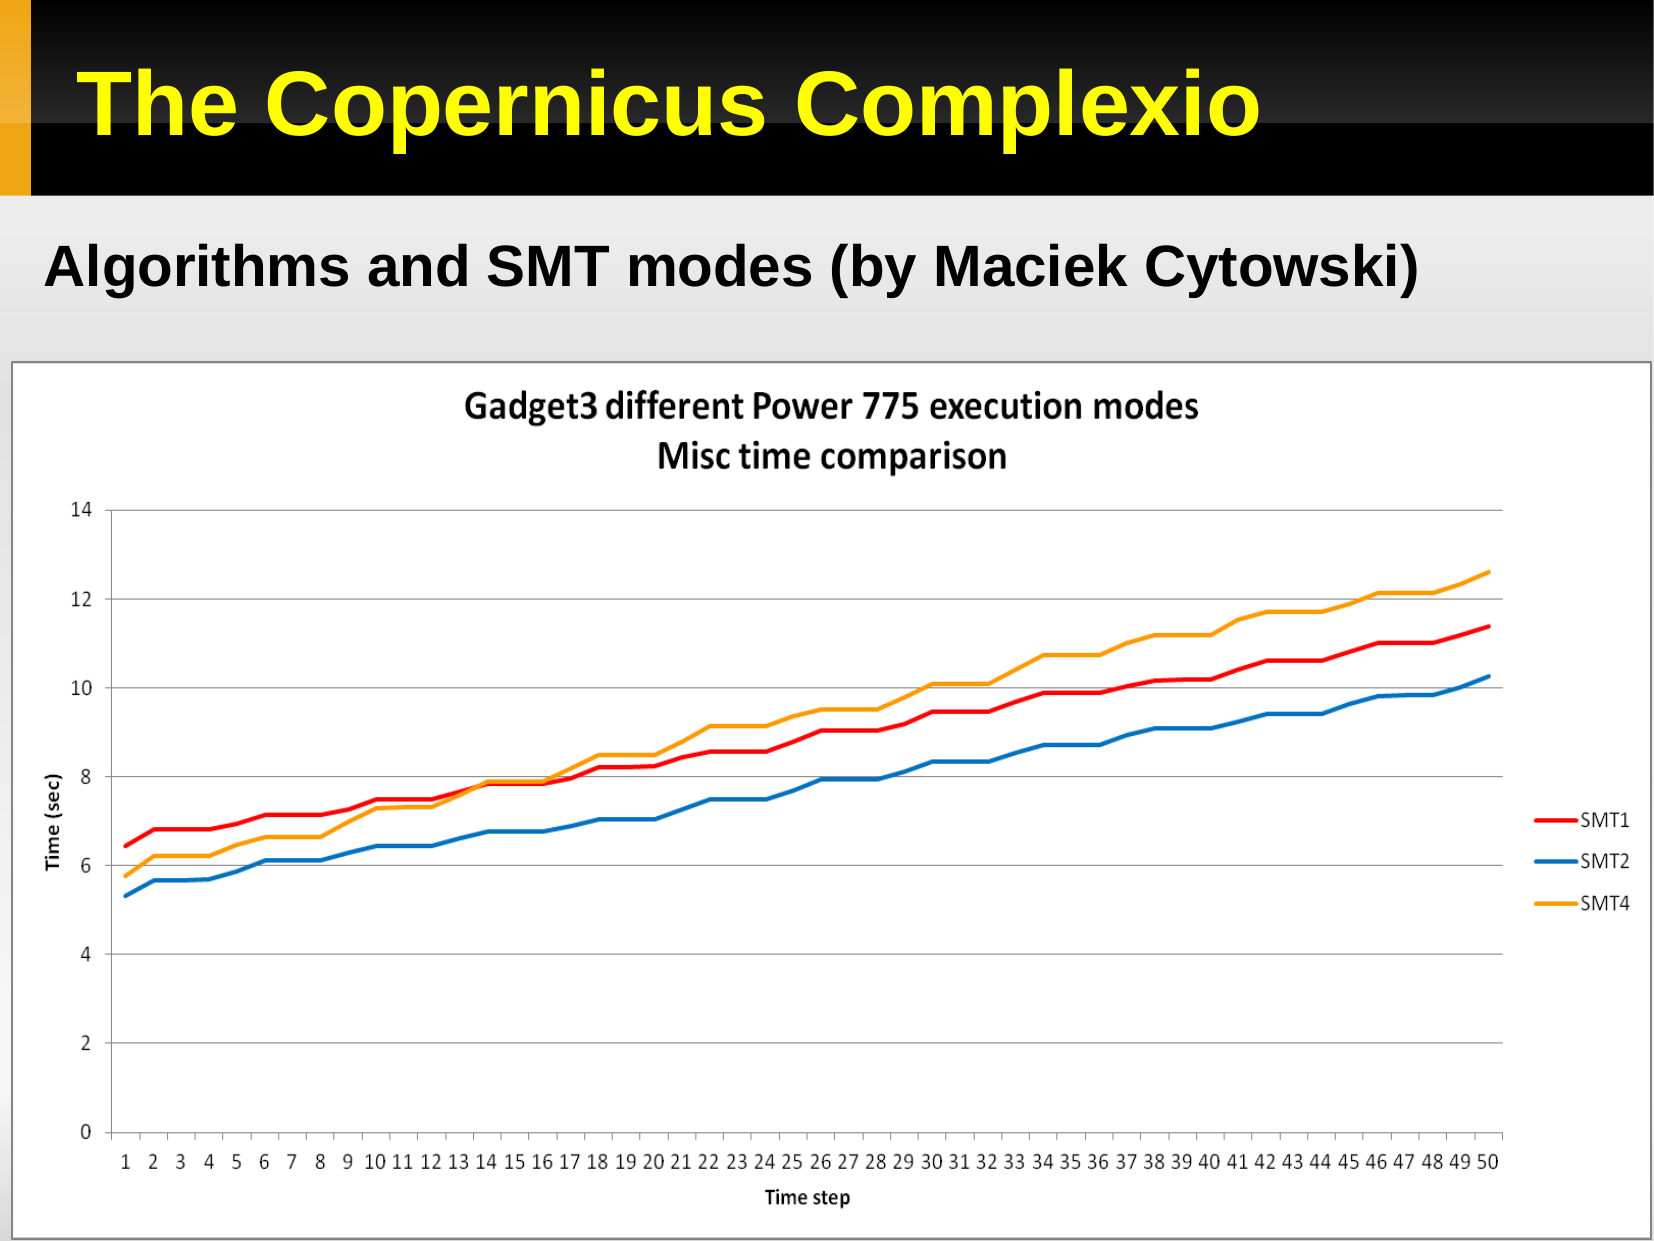

# The Copernicus Complexio
Algorithms and SMT modes (by Maciek Cytowski)